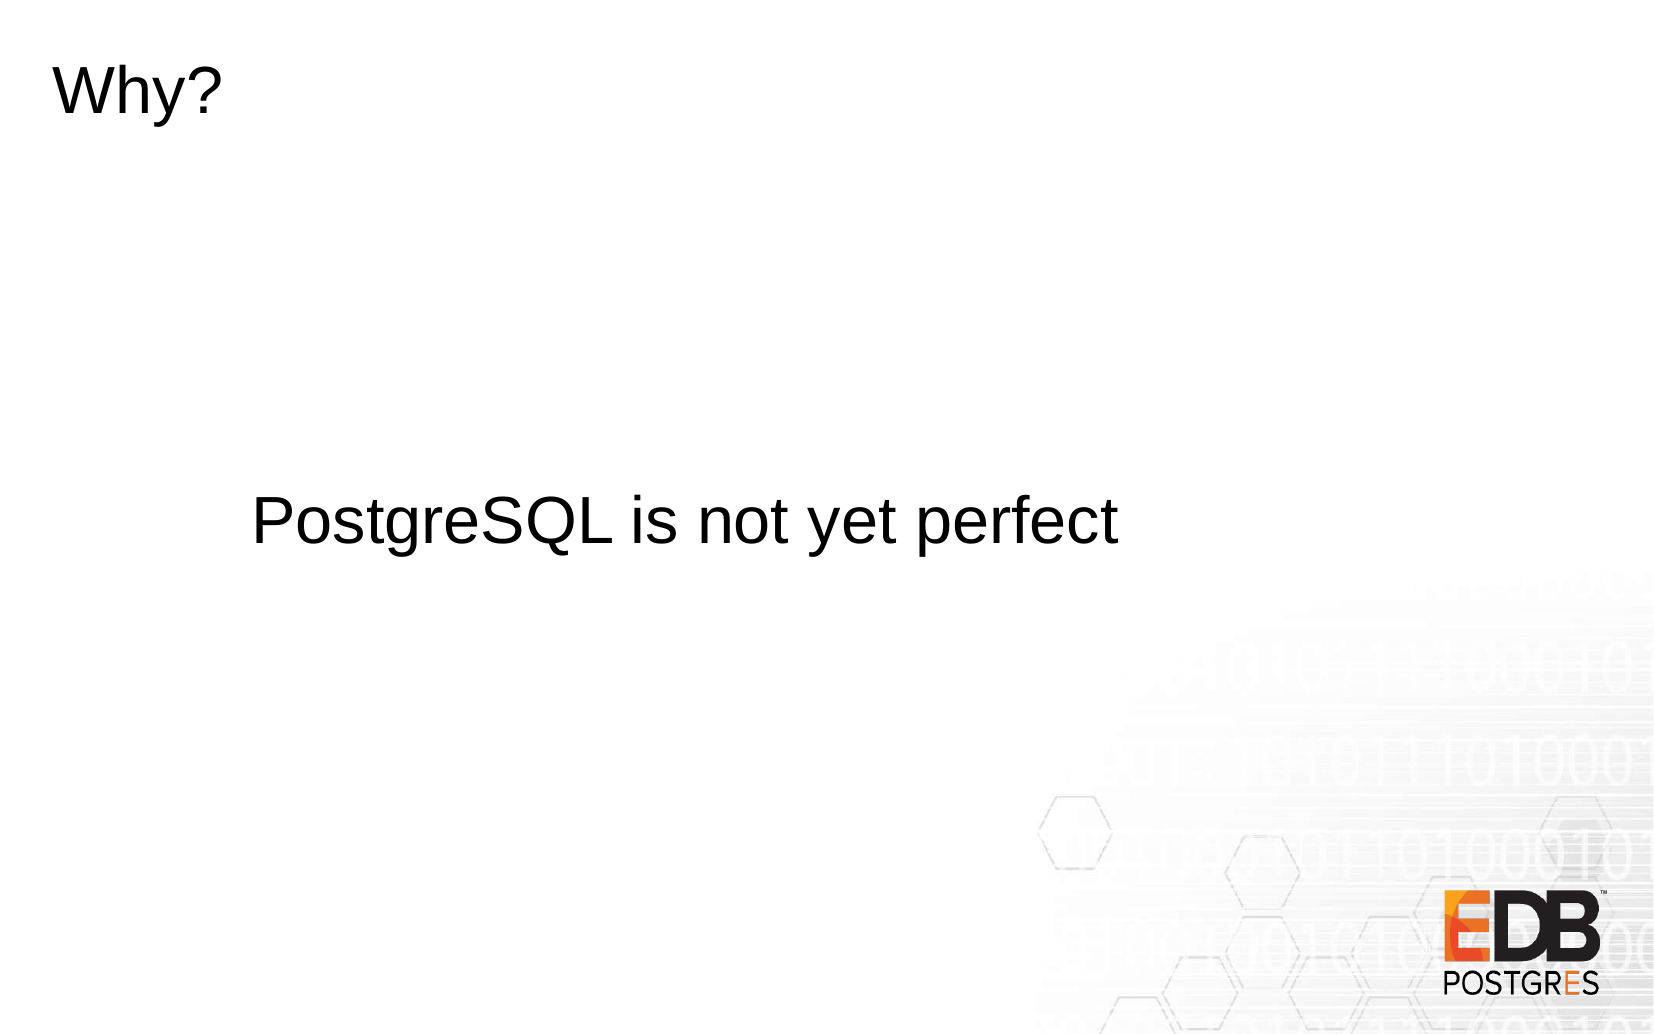

# Why?
PostgreSQL is not yet perfect